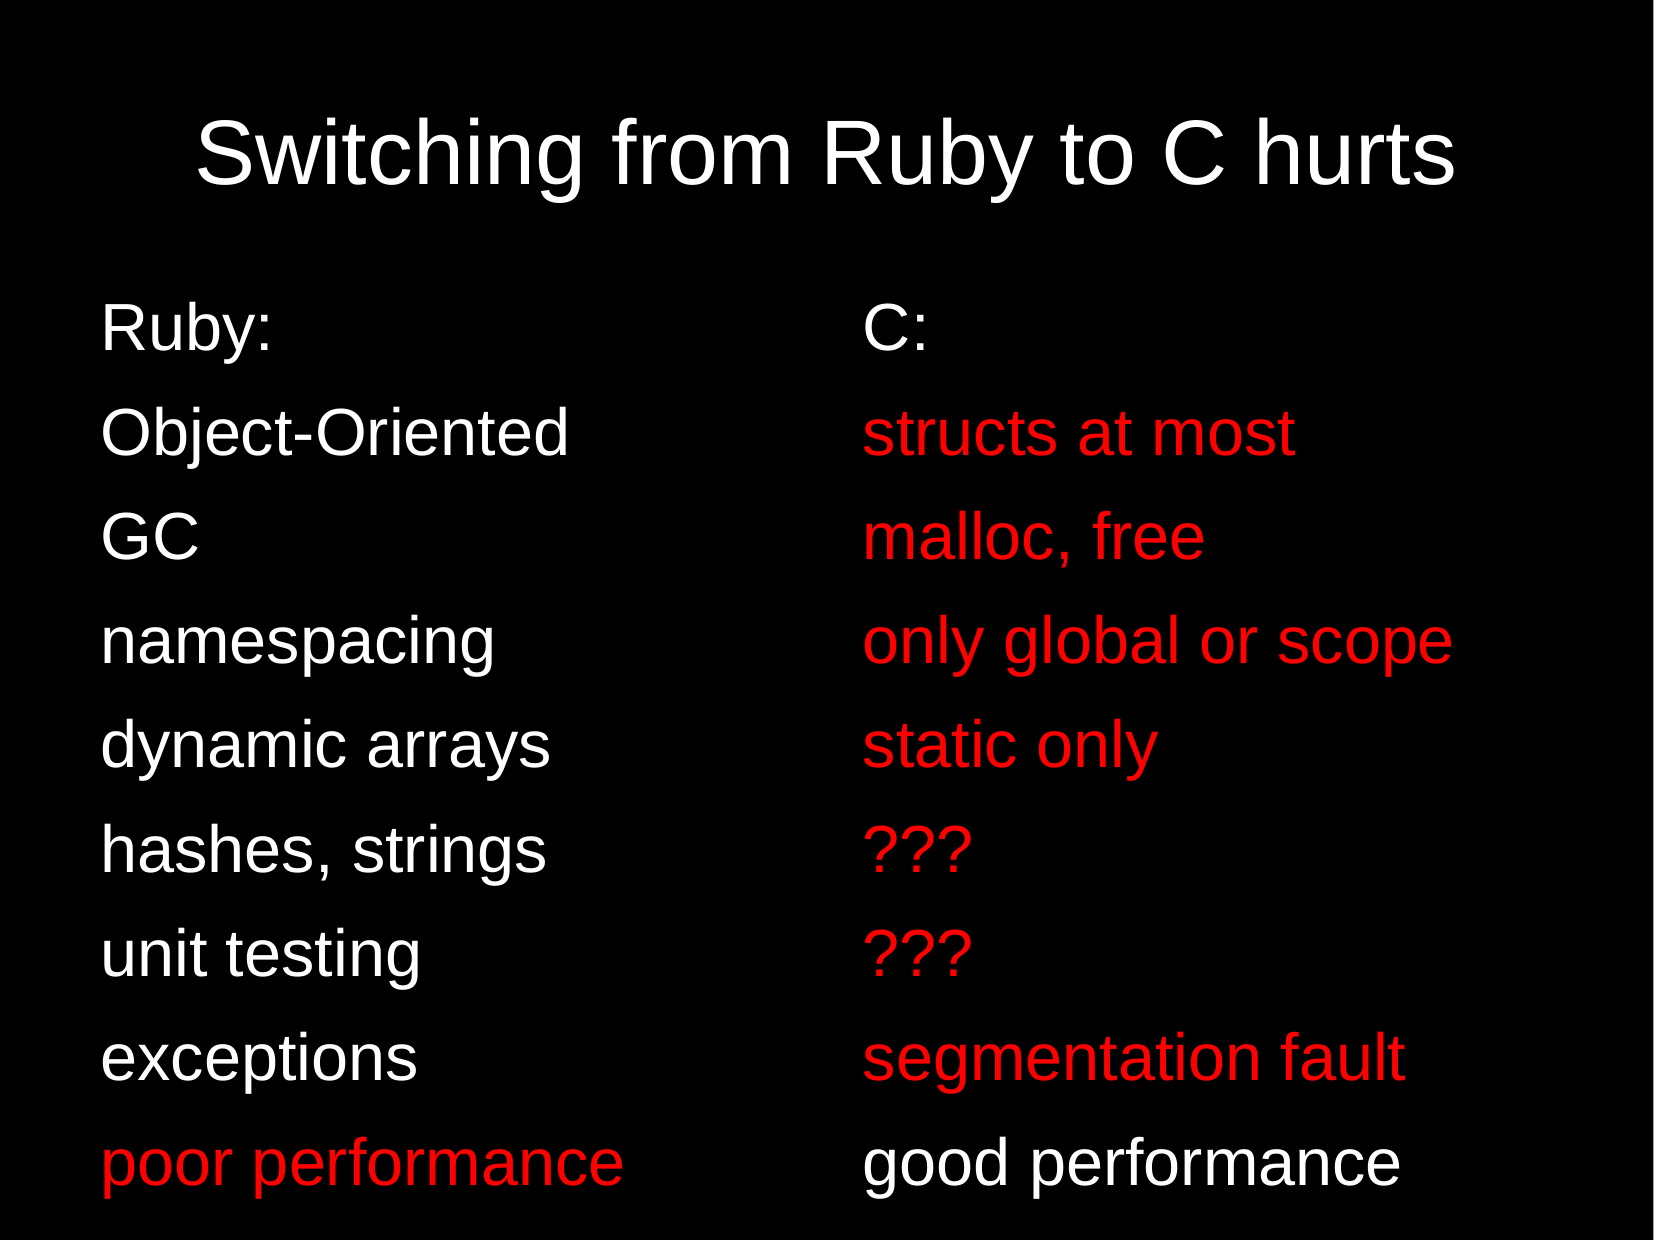

# Switching from Ruby to C hurts
Ruby:
Object-Oriented
GC
namespacing
dynamic arrays
hashes, strings
unit testing
exceptions
poor performance
C:
structs at most
malloc, free
only global or scope
static only
???
???
segmentation fault
good performance